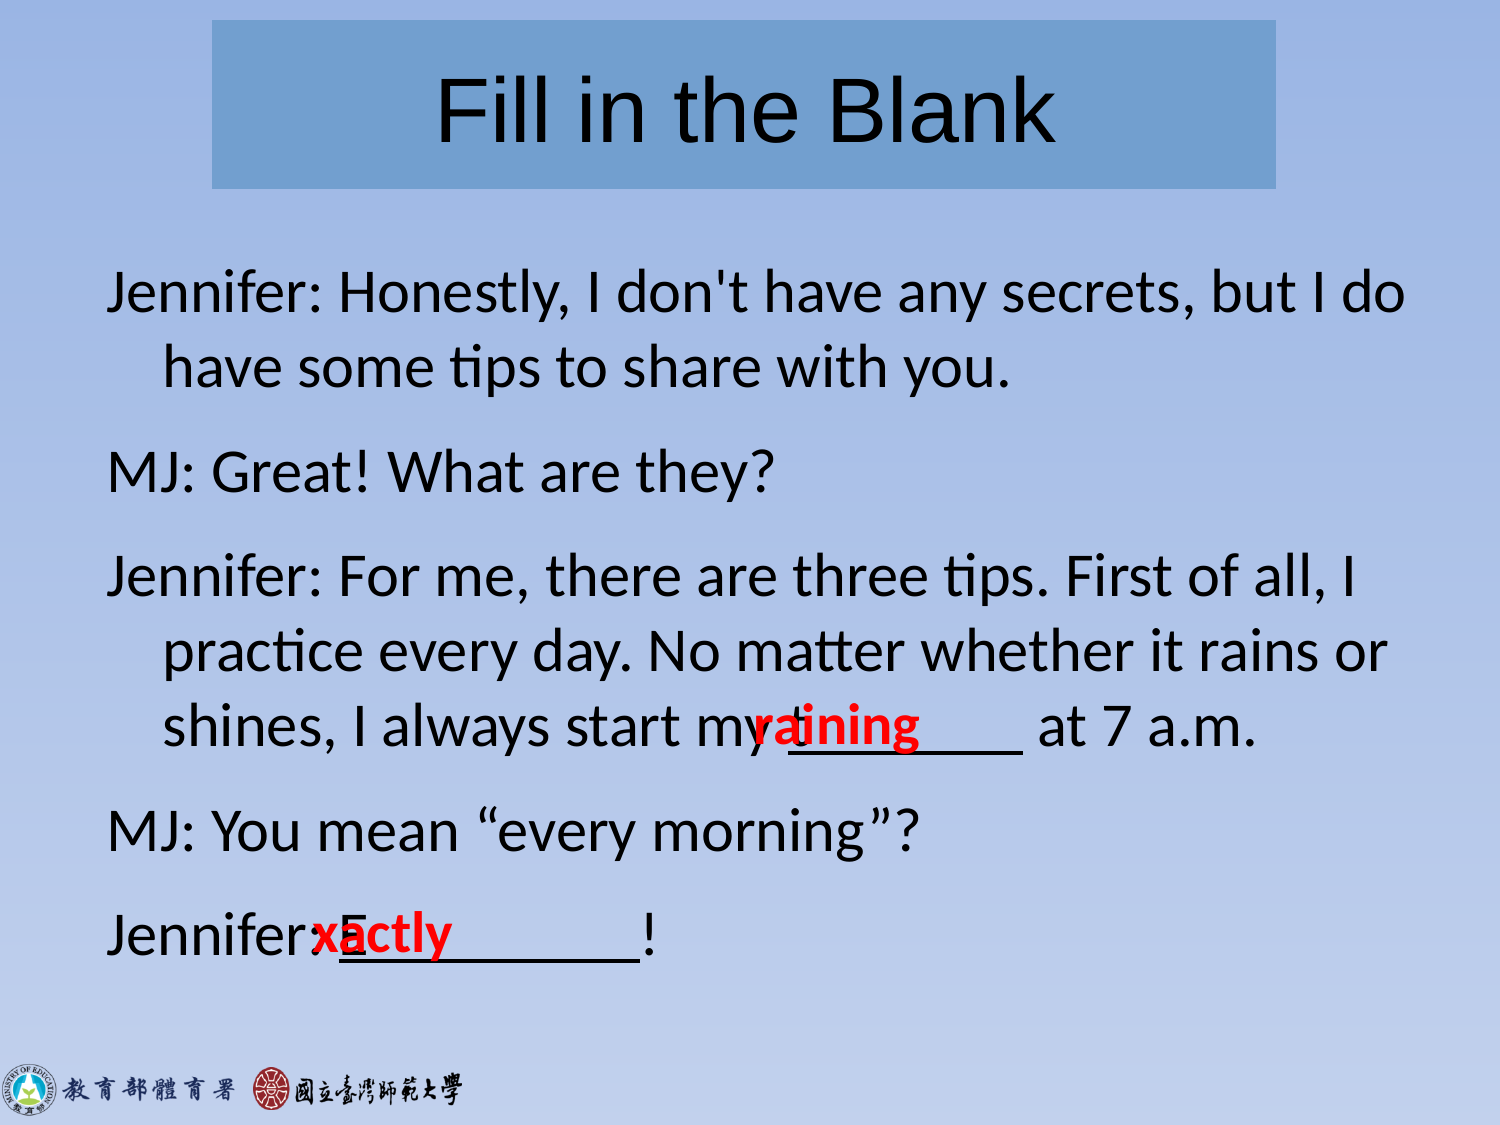

Fill in the Blank
| |
| --- |
# Jennifer: Honestly, I don't have any secrets, but I do have some tips to share with you.
MJ: Great! What are they?
Jennifer: For me, there are three tips. First of all, I practice every day. No matter whether it rains or shines, I always start my t at 7 a.m.
MJ: You mean “every morning”?
Jennifer: E !
raining
xactly